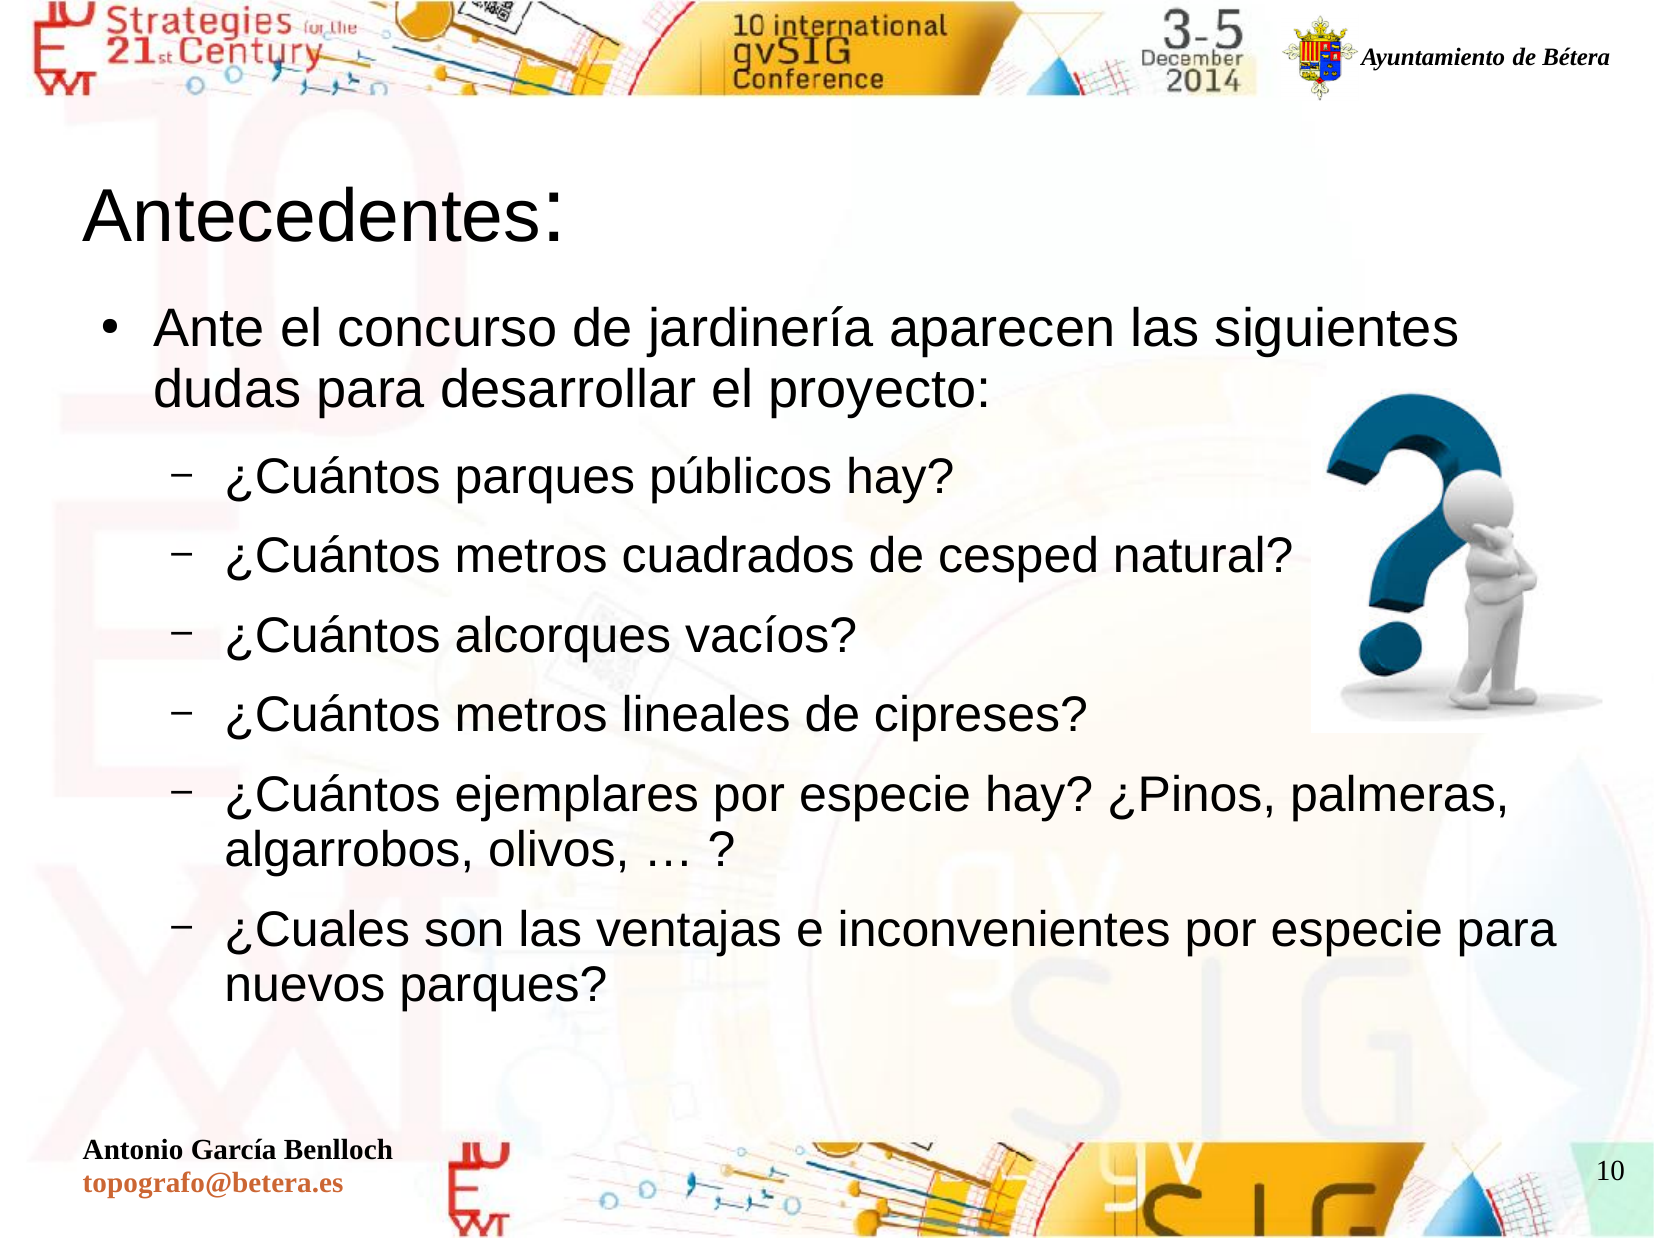

# Antecedentes:
Ante el concurso de jardinería aparecen las siguientes dudas para desarrollar el proyecto:
¿Cuántos parques públicos hay?
¿Cuántos metros cuadrados de cesped natural?
¿Cuántos alcorques vacíos?
¿Cuántos metros lineales de cipreses?
¿Cuántos ejemplares por especie hay? ¿Pinos, palmeras, algarrobos, olivos, … ?
¿Cuales son las ventajas e inconvenientes por especie para nuevos parques?
10